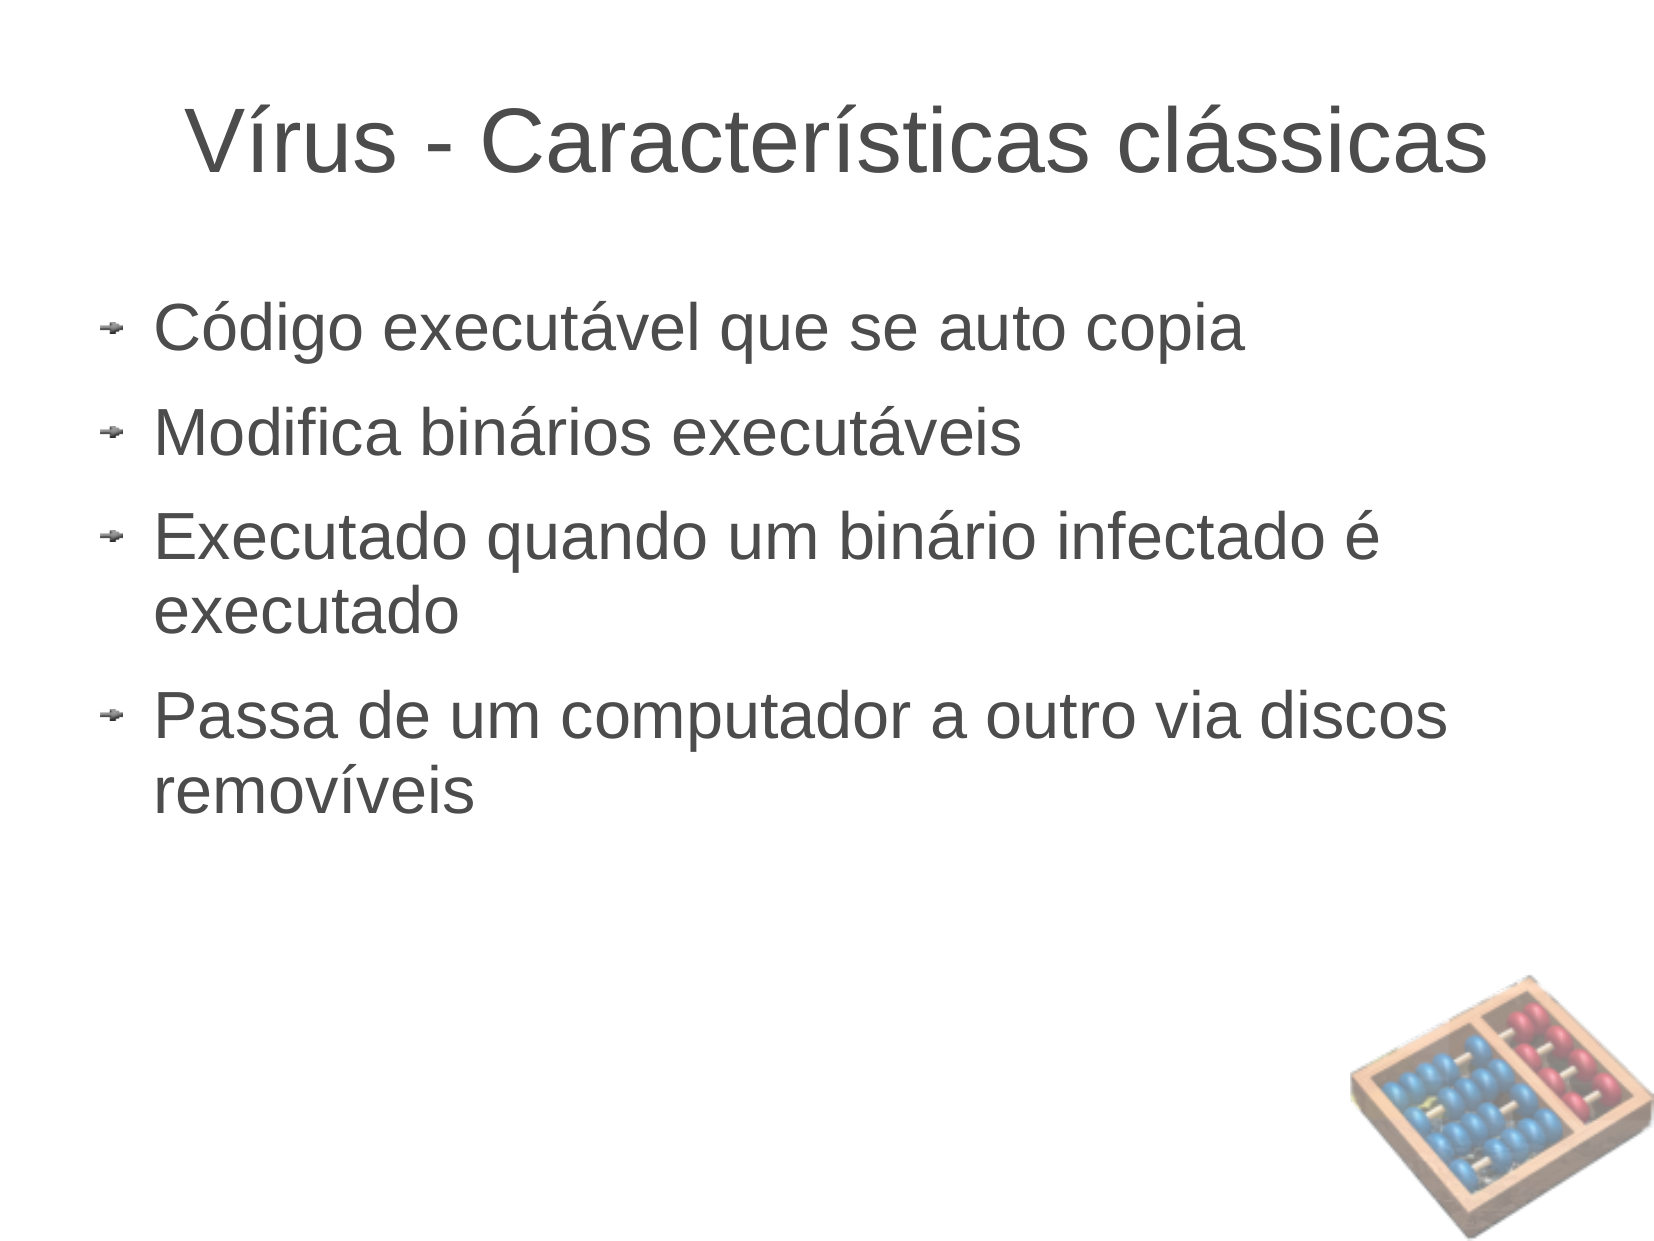

# Vírus - Características clássicas
Código executável que se auto copia
Modifica binários executáveis
Executado quando um binário infectado é executado
Passa de um computador a outro via discos removíveis